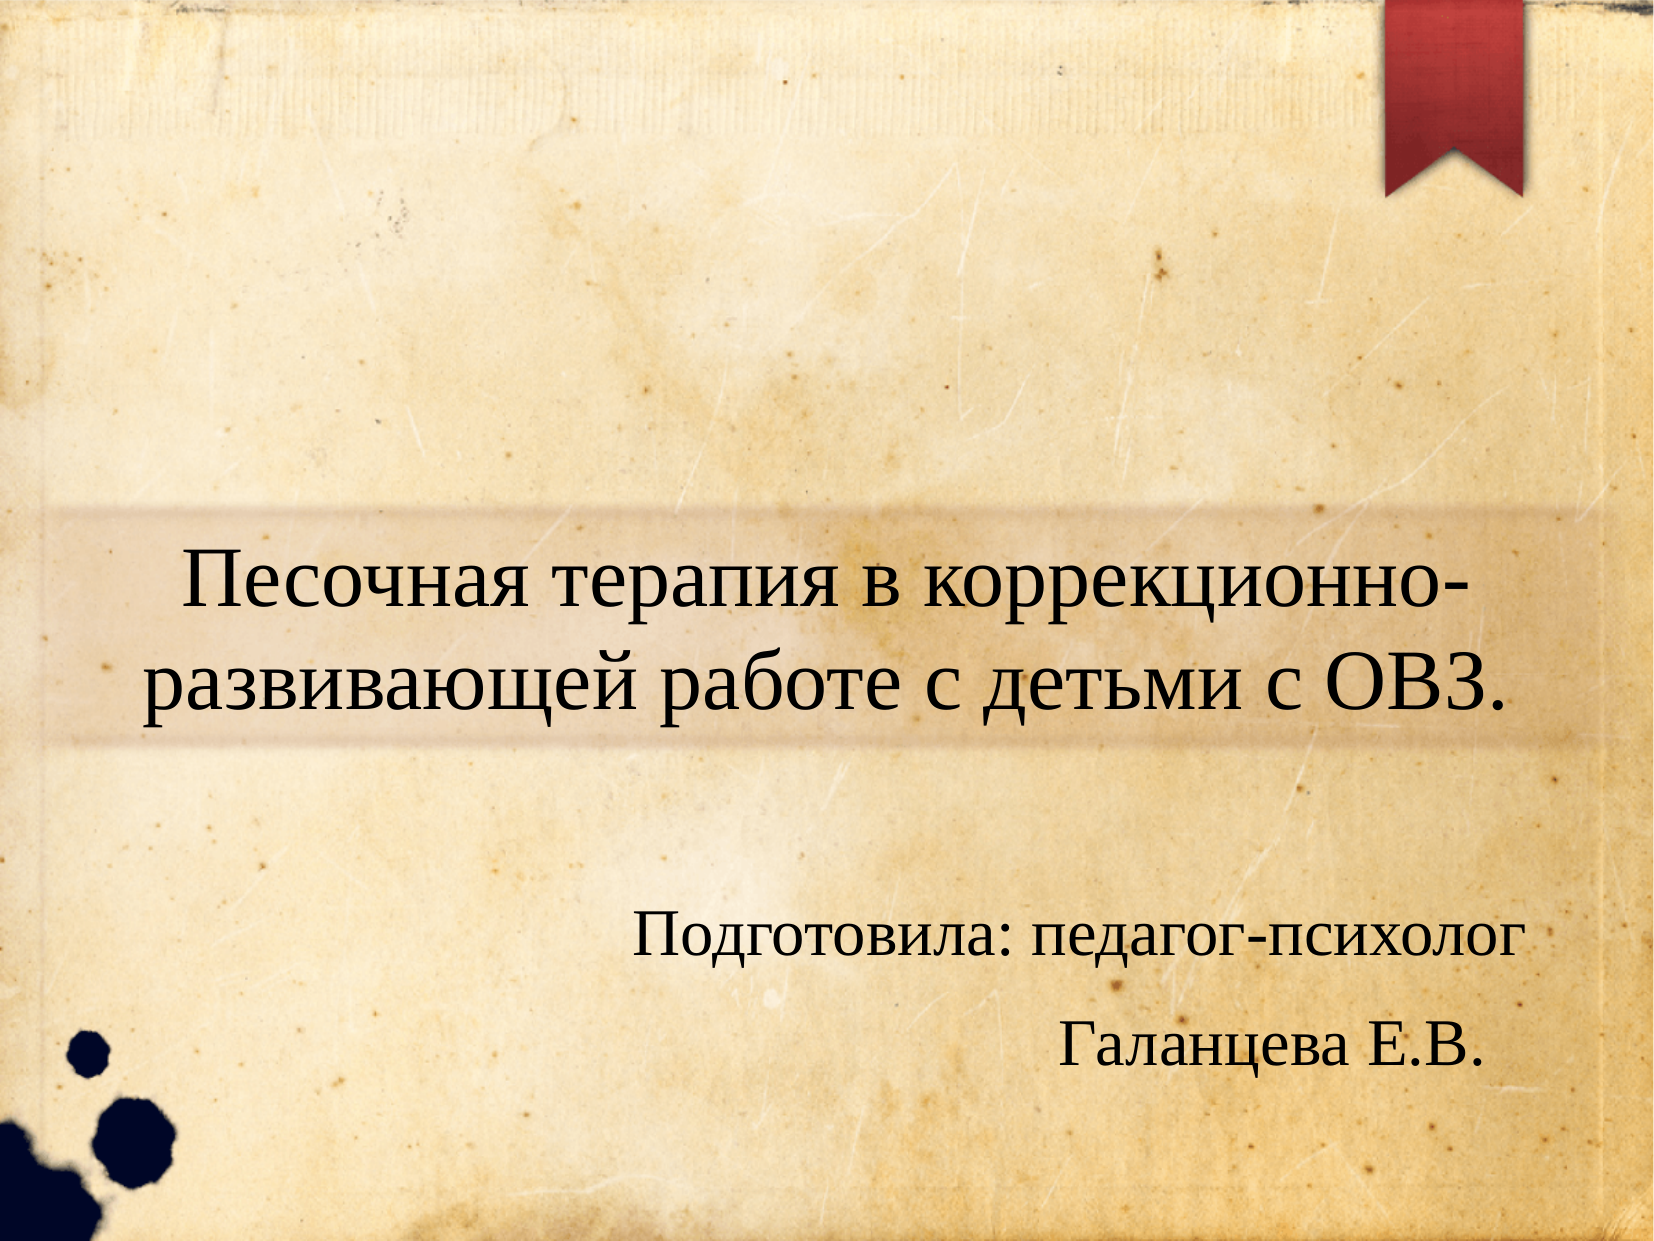

# Песочная терапия в коррекционно-развивающей работе с детьми с ОВЗ.
 Подготовила: педагог-психолог
 Галанцева Е.В.